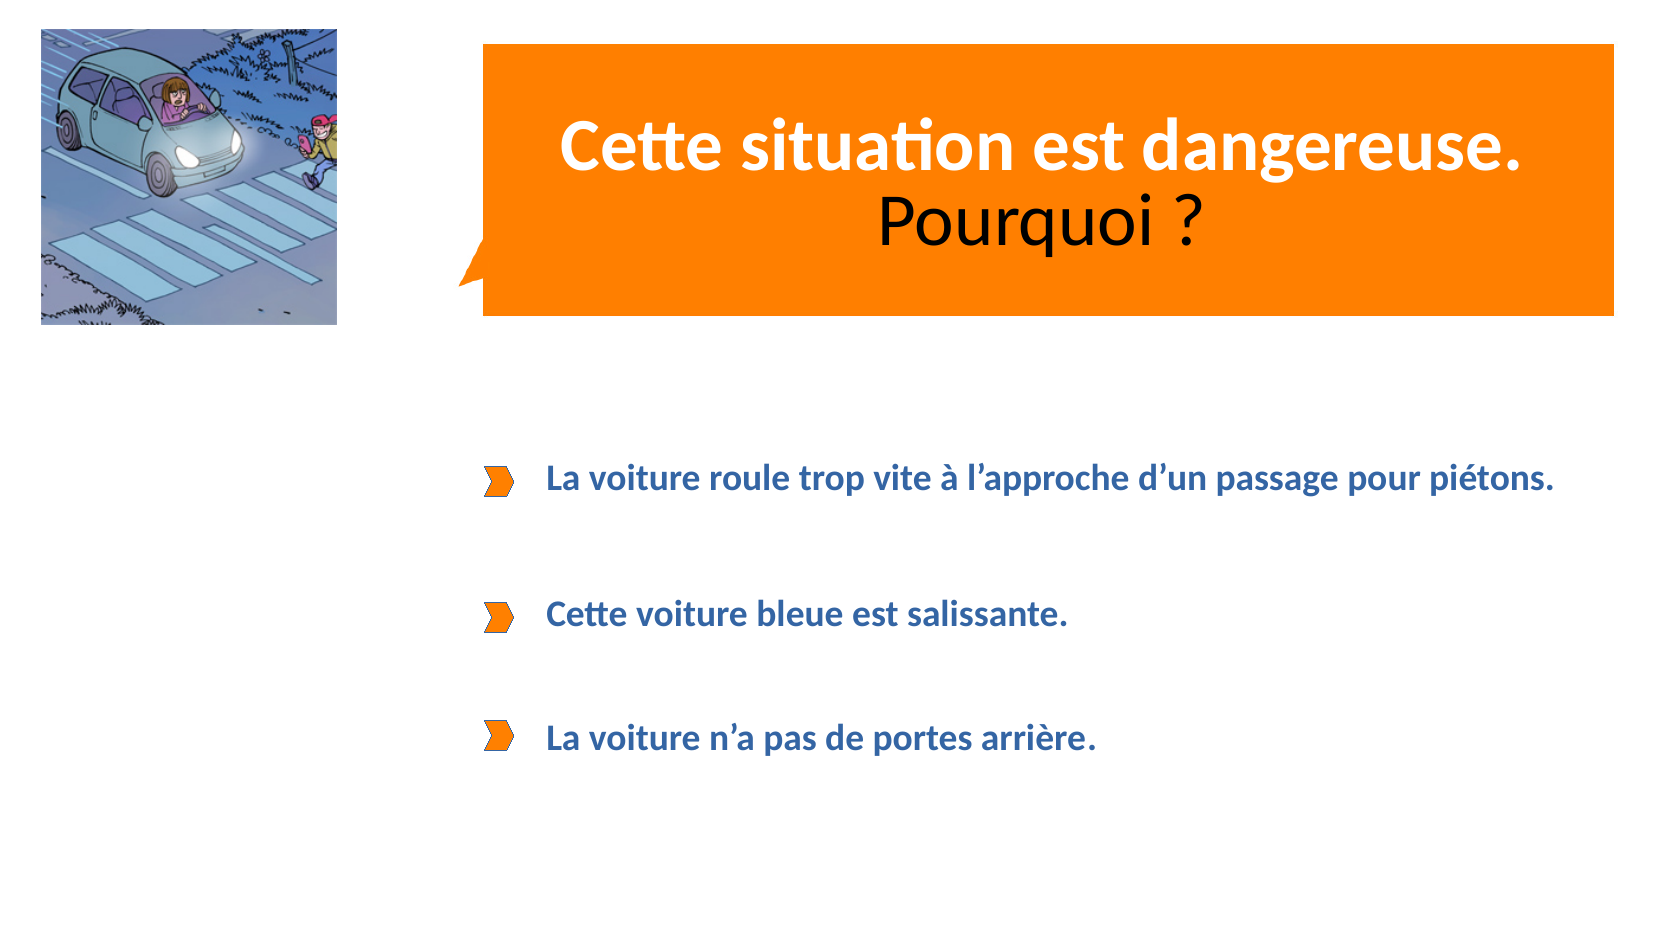

Cette situation est dangereuse.
Pourquoi ?
La voiture roule trop vite à l’approche d’un passage pour piétons.
Cette voiture bleue est salissante.
La voiture n’a pas de portes arrière.